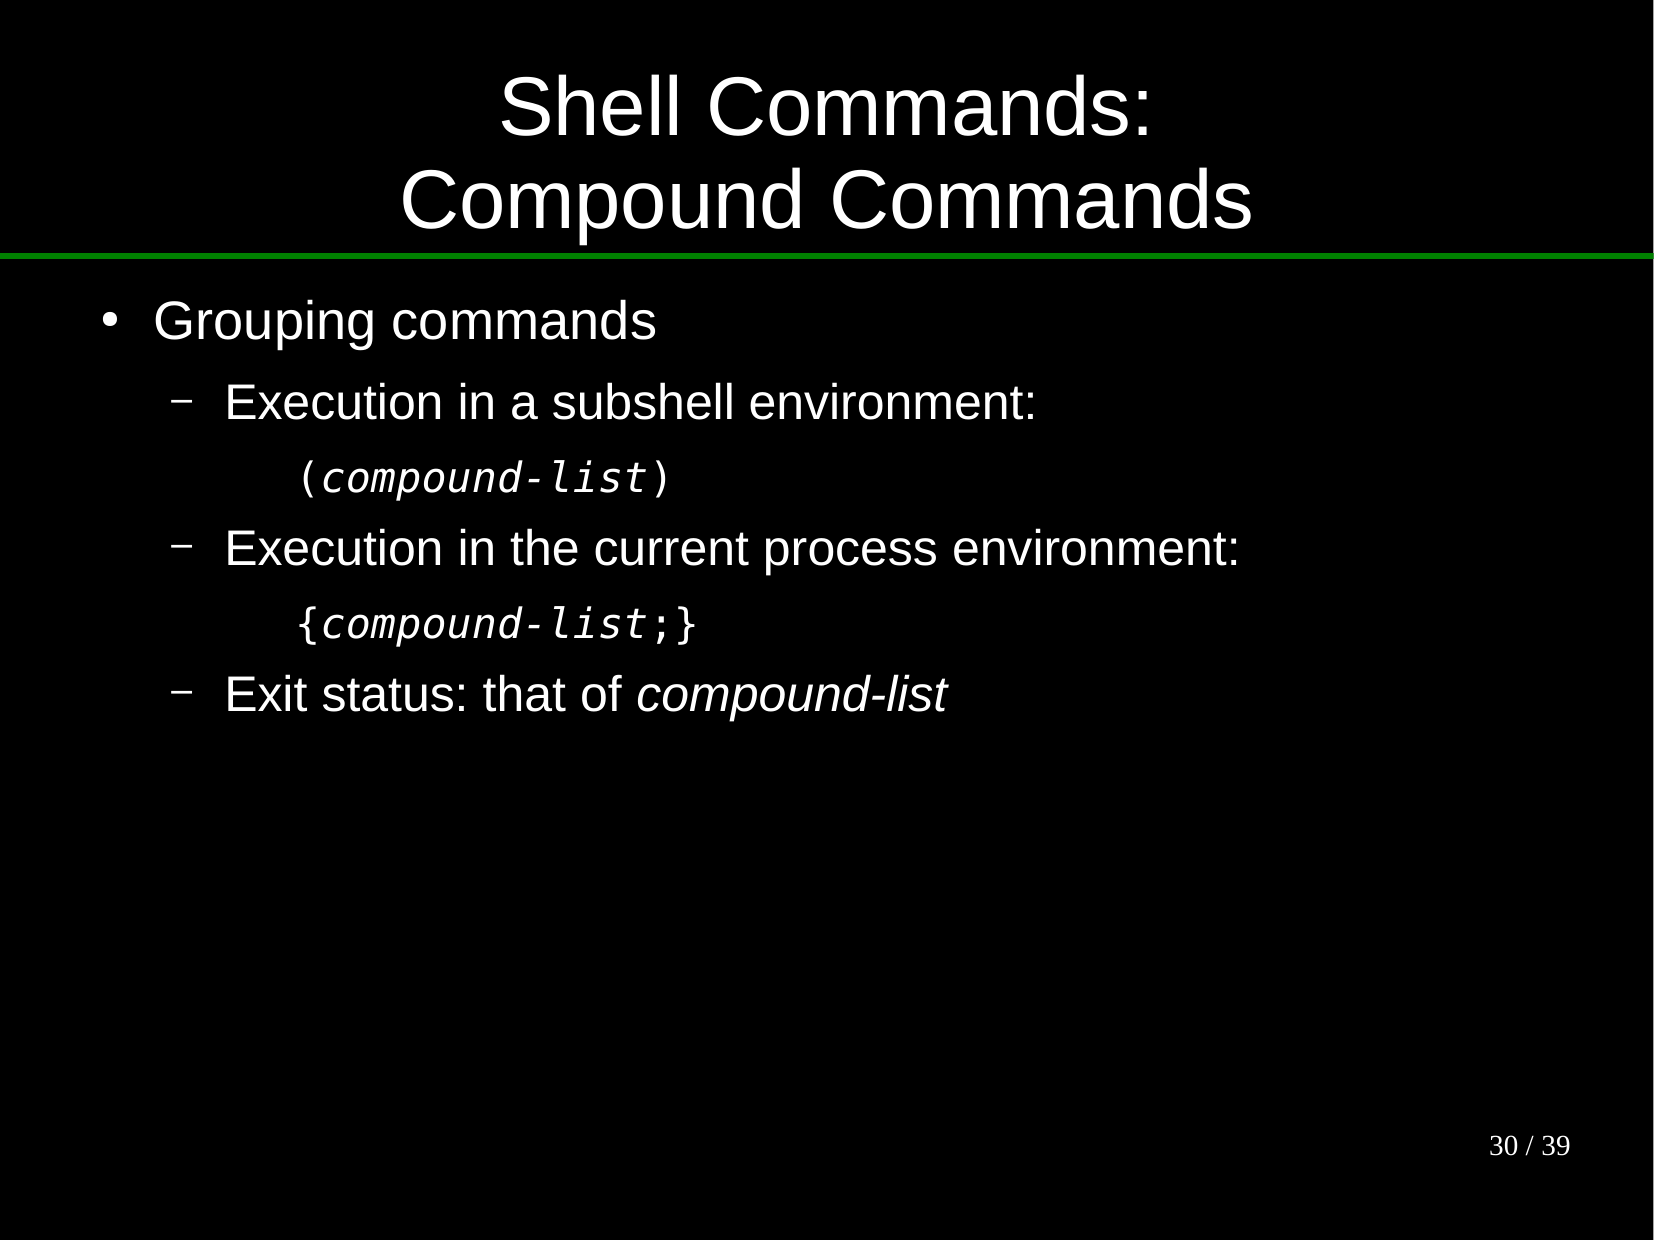

# Shell Commands: Compound Commands
Grouping commands
Execution in a subshell environment:
(compound-list)
Execution in the current process environment:
{compound-list;}
Exit status: that of compound-list
30